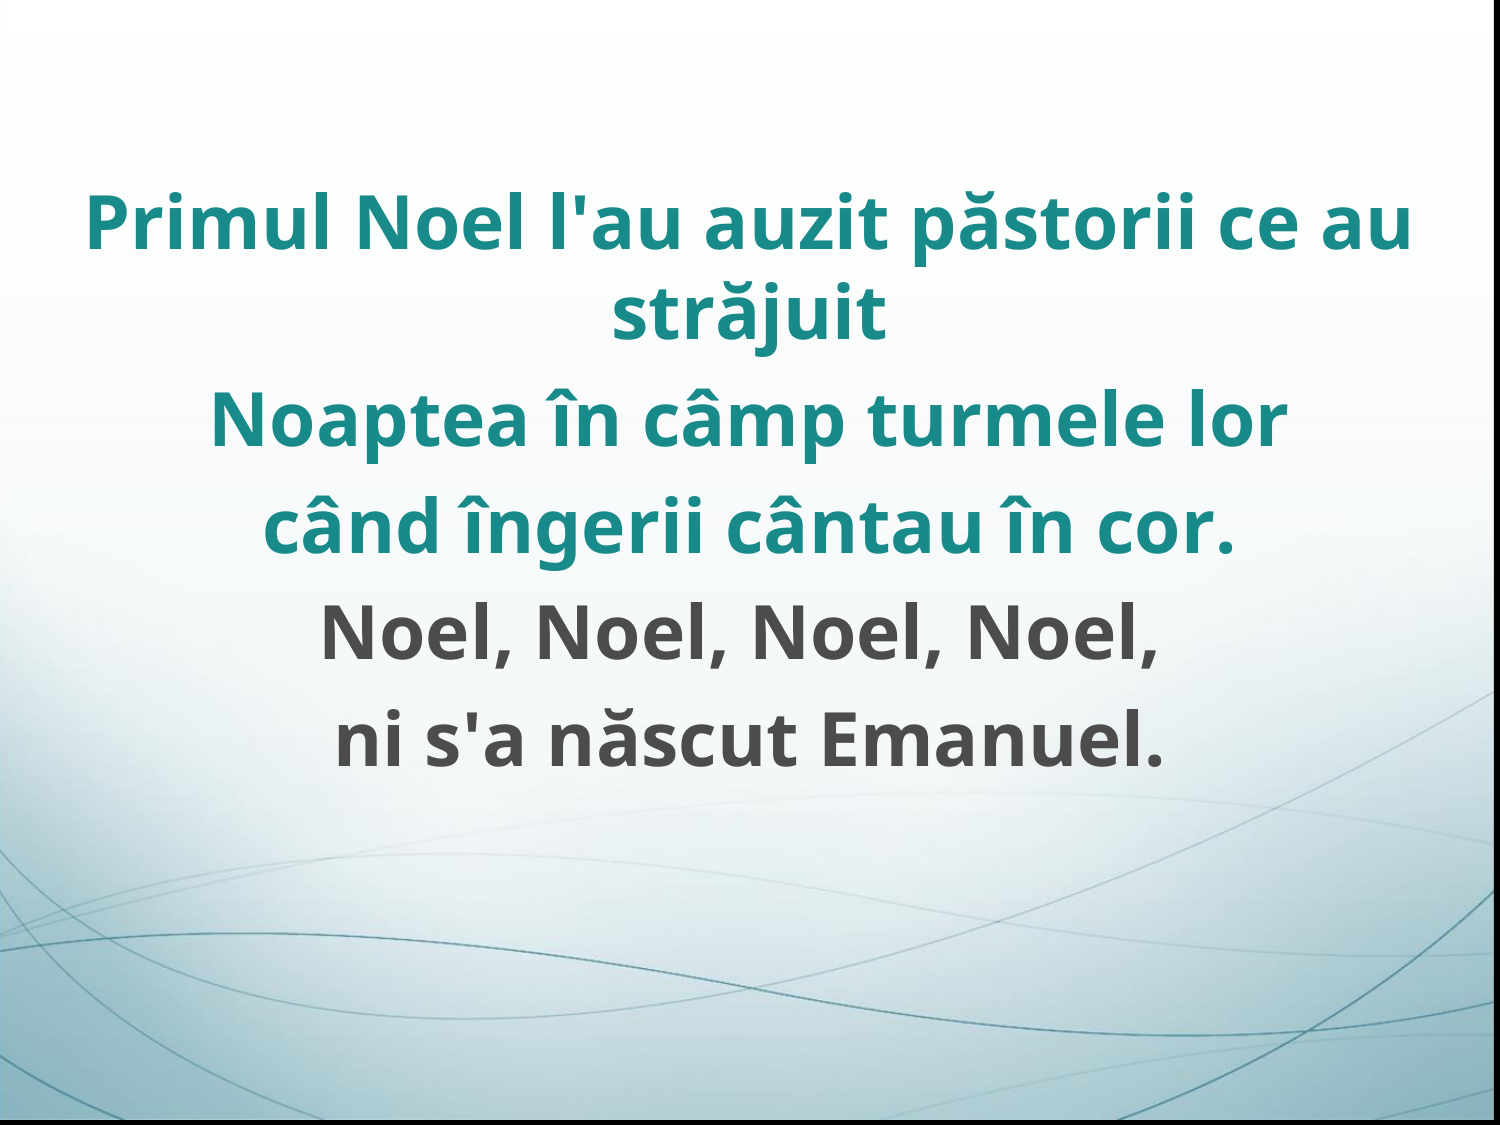

# Primul Noel l'au auzit păstorii ce au străjuit
Noaptea în câmp turmele lor
când îngerii cântau în cor.
Noel, Noel, Noel, Noel,
ni s'a născut Emanuel.